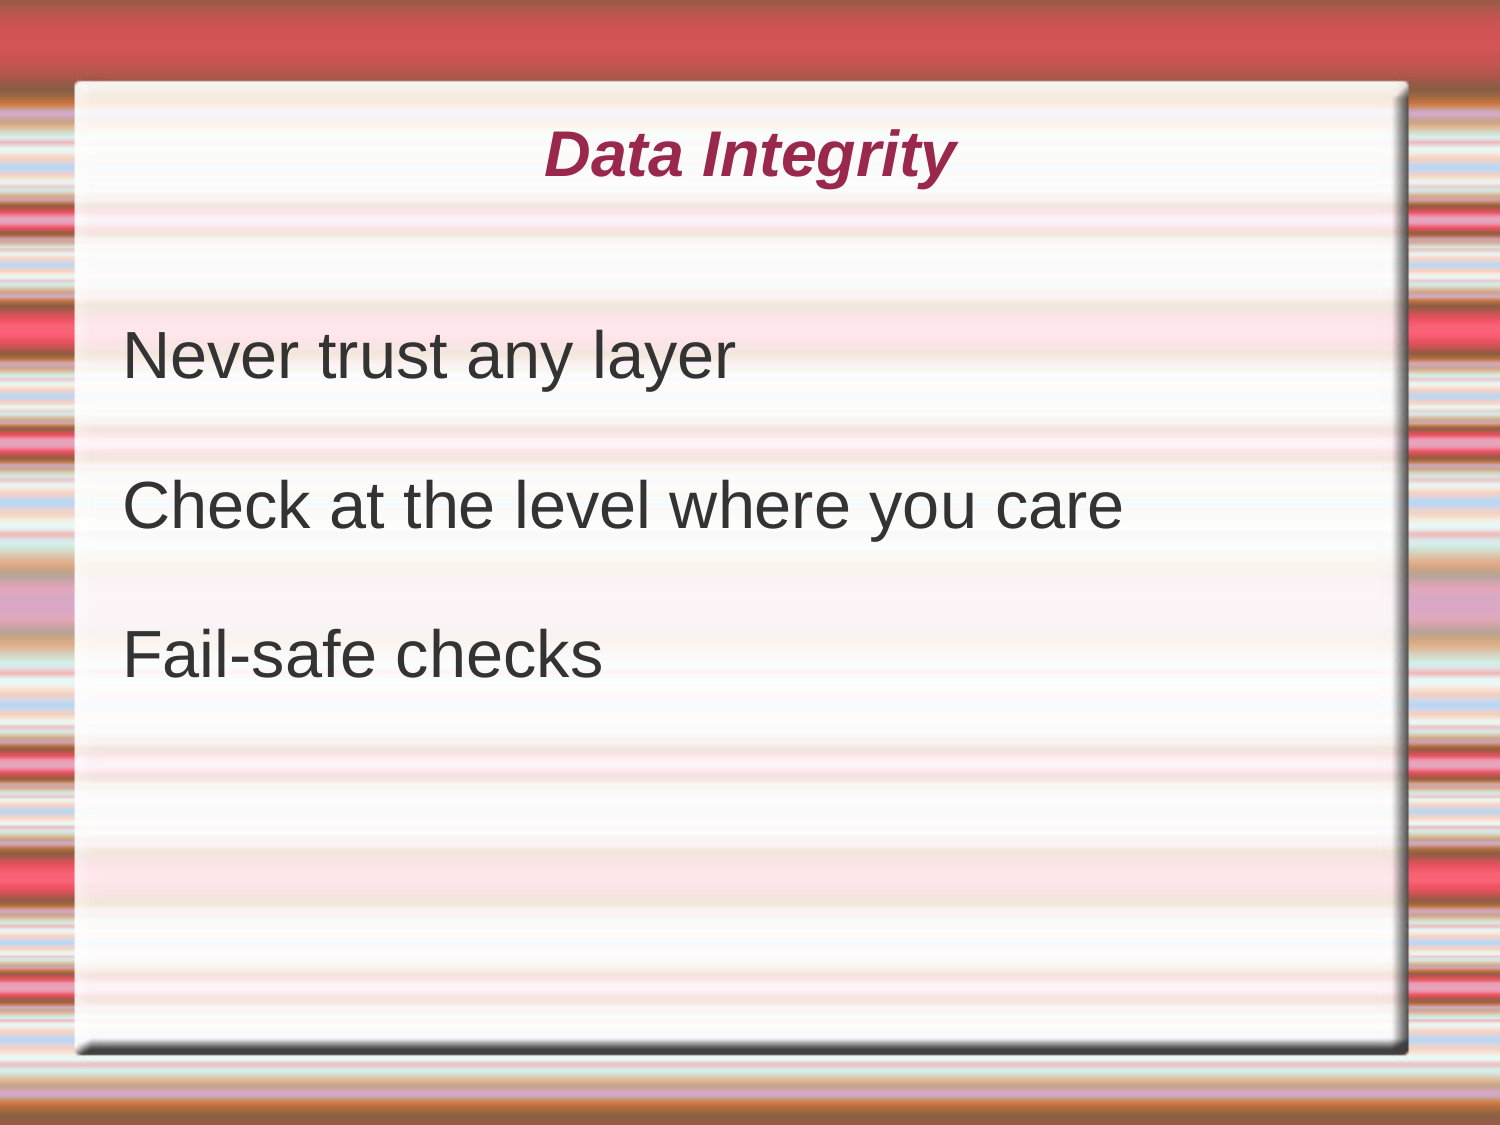

# Data Integrity
Never trust any layer
Check at the level where you care
Fail-safe checks